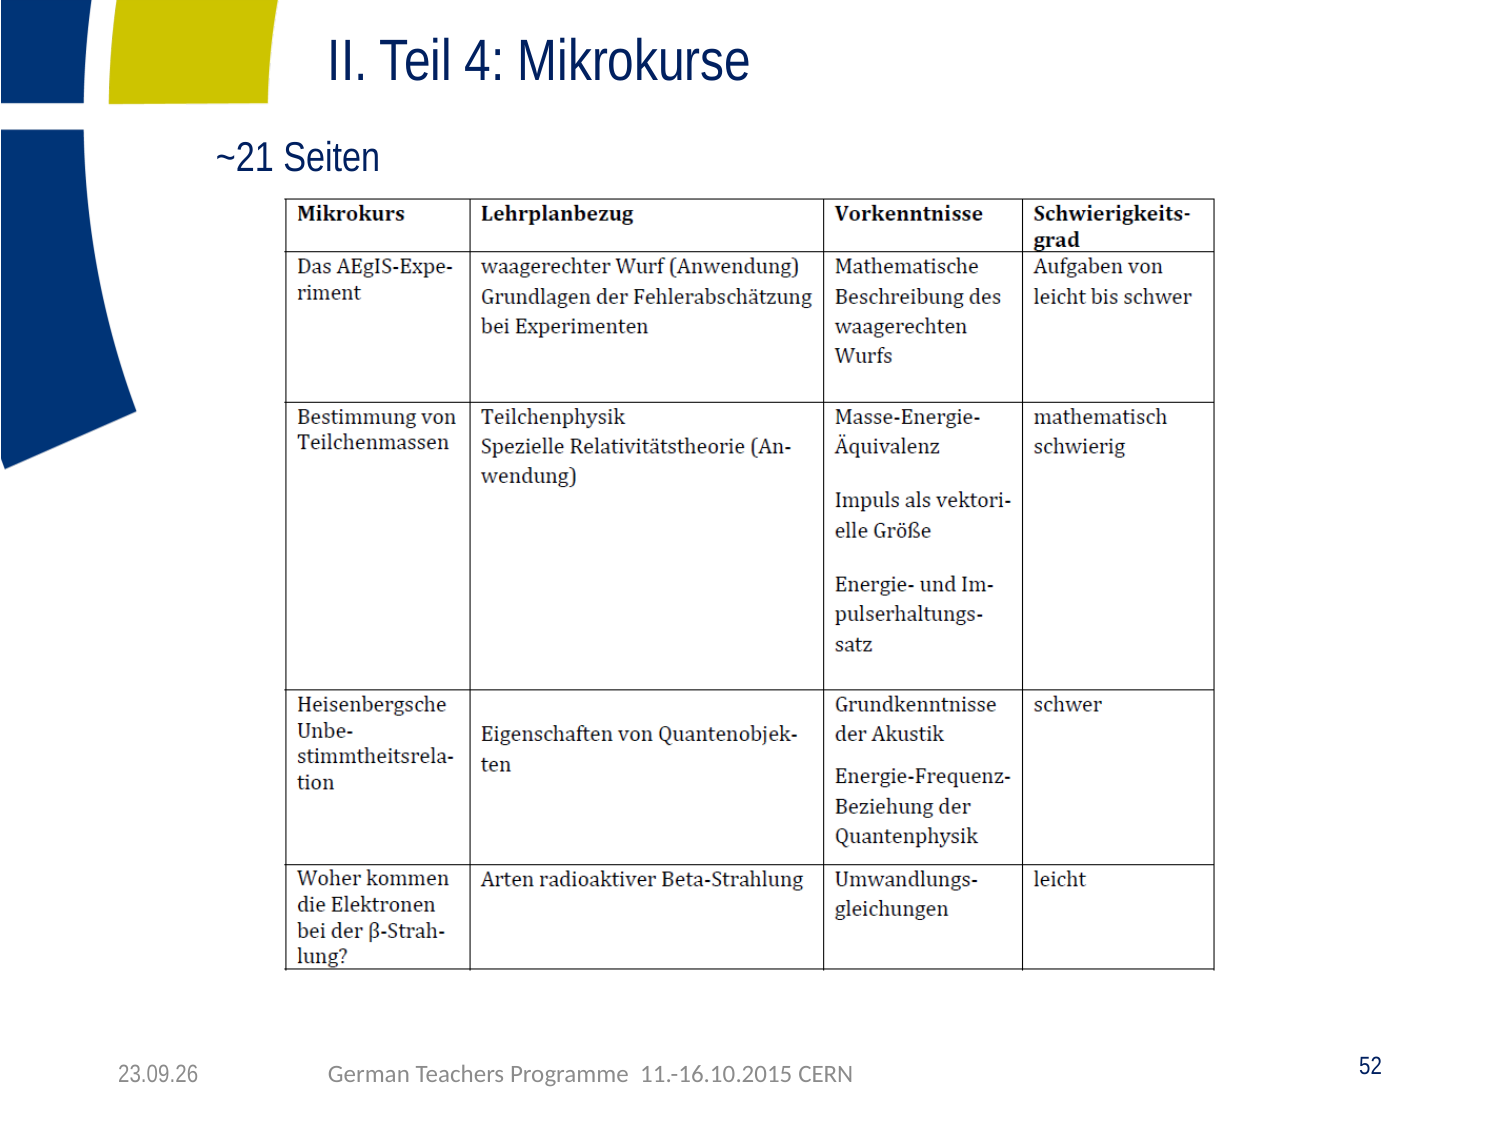

II. Teil 4: Mikrokurse
# ~21 Seiten
German Teachers Programme 11.-16.10.2015 CERN